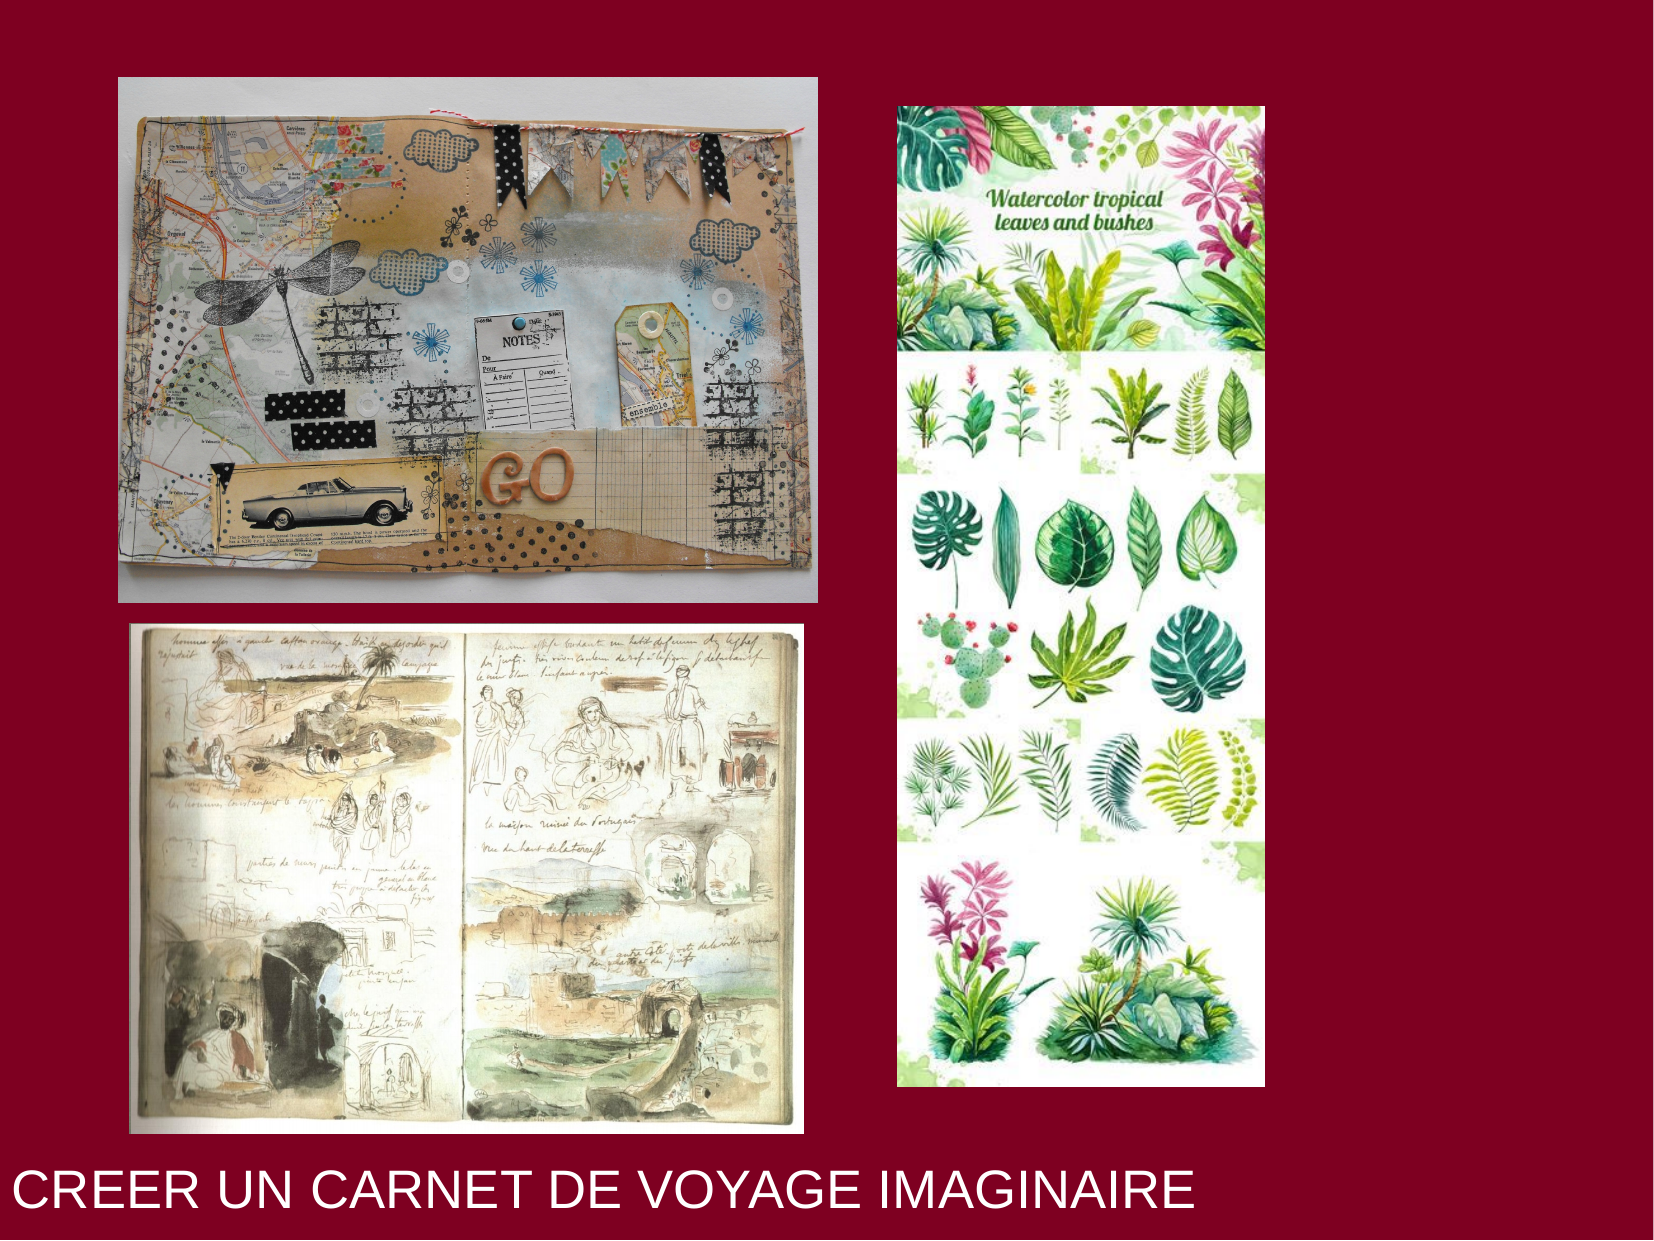

# CREER UN CARNET DE VOYAGE IMAGINAIRE